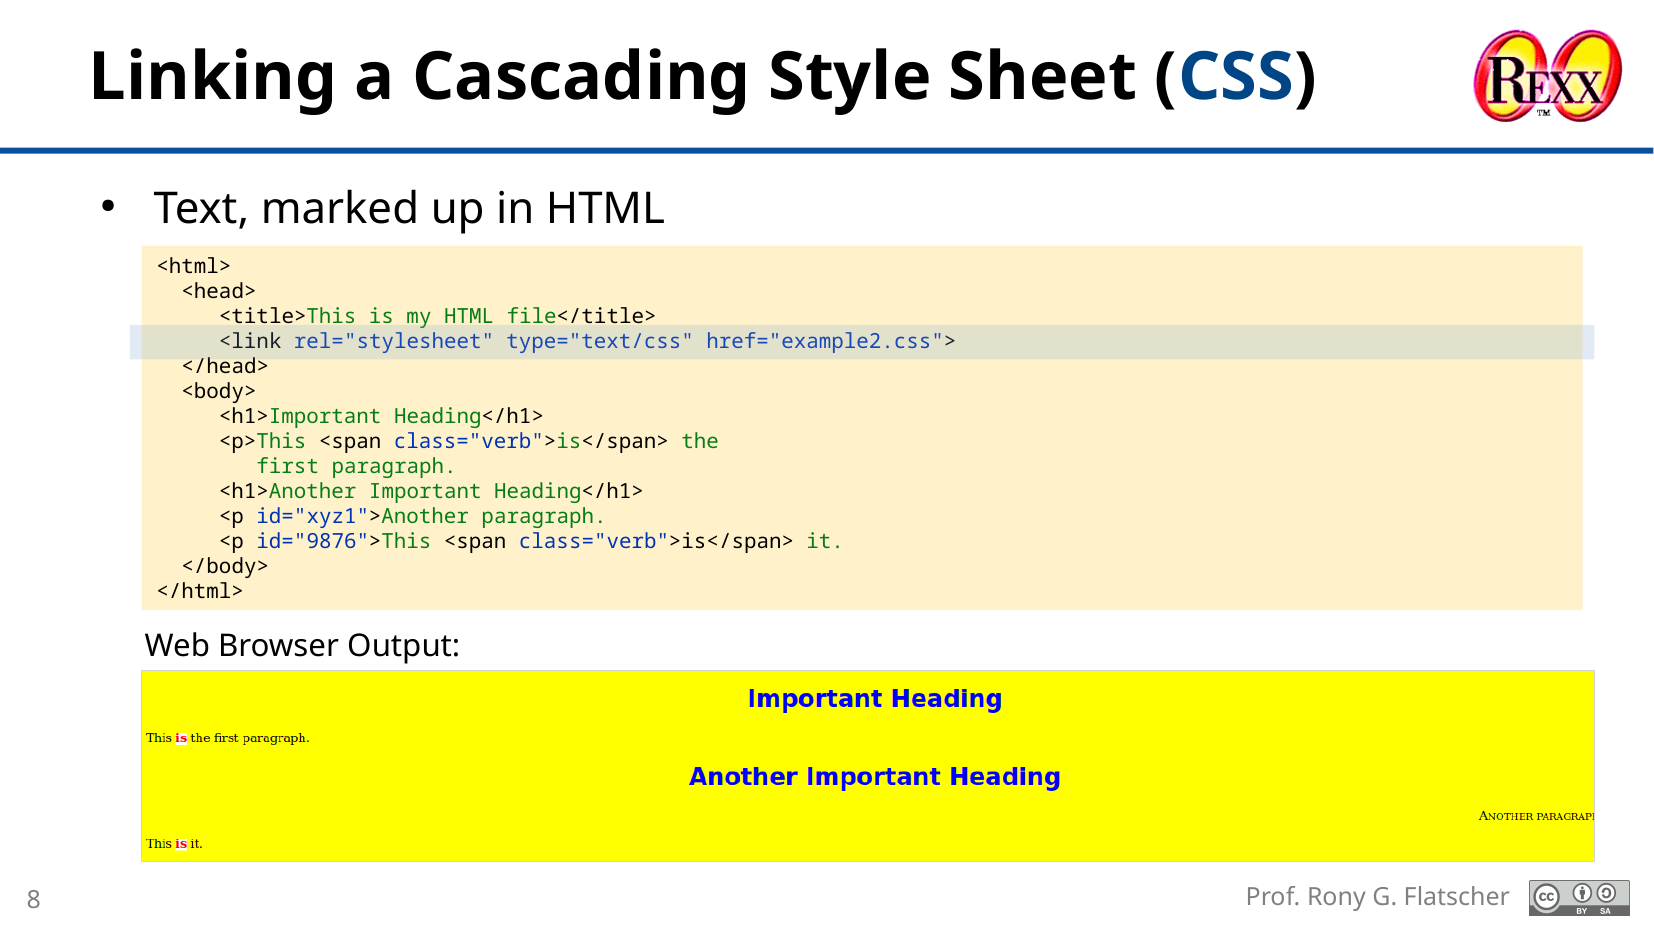

# Linking a Cascading Style Sheet (CSS)
Text, marked up in HTML
<html>
 <head>
 <title>This is my HTML file</title>
 <link rel="stylesheet" type="text/css" href="example2.css">
 </head>
 <body>
 <h1>Important Heading</h1>
 <p>This <span class="verb">is</span> the
 first paragraph.
 <h1>Another Important Heading</h1>
 <p id="xyz1">Another paragraph.
 <p id="9876">This <span class="verb">is</span> it.
 </body>
</html>
Web Browser Output: